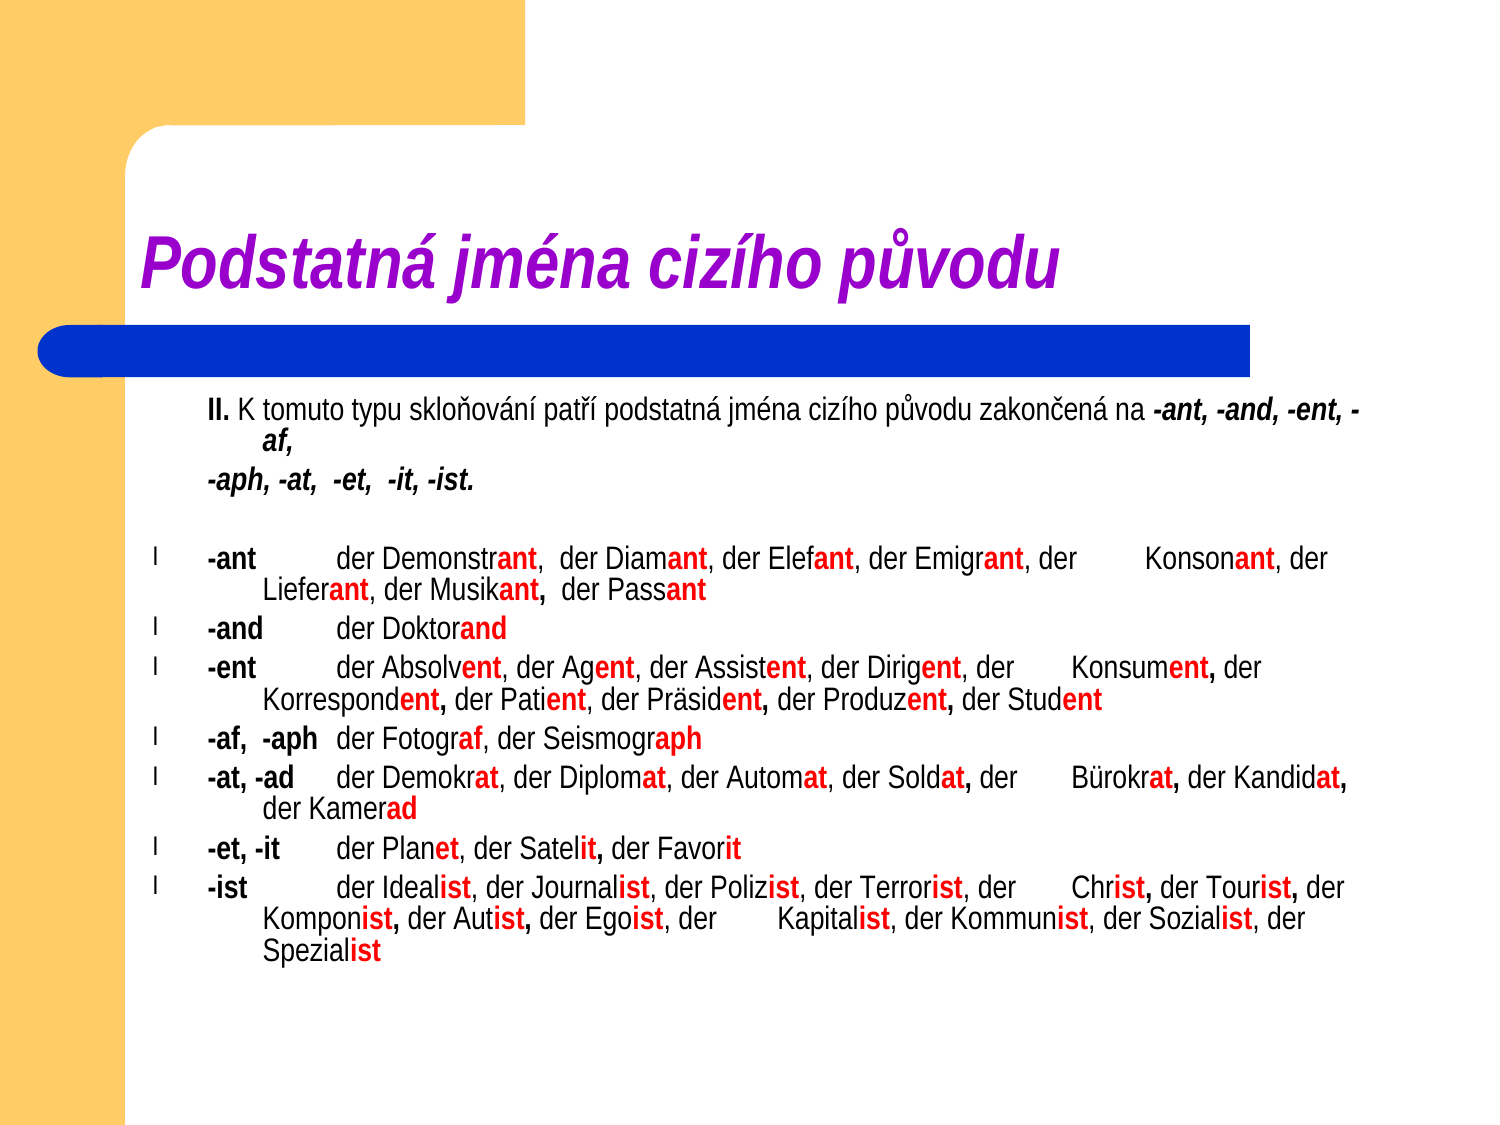

# Podstatná jména cizího původu
II. K tomuto typu skloňování patří podstatná jména cizího původu zakončená na -ant, -and, -ent, -af,
-aph, -at, -et, -it, -ist.
-ant		der Demonstrant, der Diamant, der Elefant, der Emigrant, der 			Konsonant, der Lieferant, der Musikant, der Passant
-and		der Doktorand
-ent		der Absolvent, der Agent, der Assistent, der Dirigent, der 				Konsument, der Korrespondent, der Patient, der Präsident, 				der Produzent, der Student
-af, -aph	der Fotograf, der Seismograph
-at, -ad		der Demokrat, der Diplomat, der Automat, der Soldat, der 				Bürokrat, der Kandidat, der Kamerad
-et, -it		der Planet, der Satelit, der Favorit
-ist		der Idealist, der Journalist, der Polizist, der Terrorist, der 				Christ, der Tourist, der Komponist, der Autist, der Egoist, der 			Kapitalist, der Kommunist, der Sozialist, der Spezialist